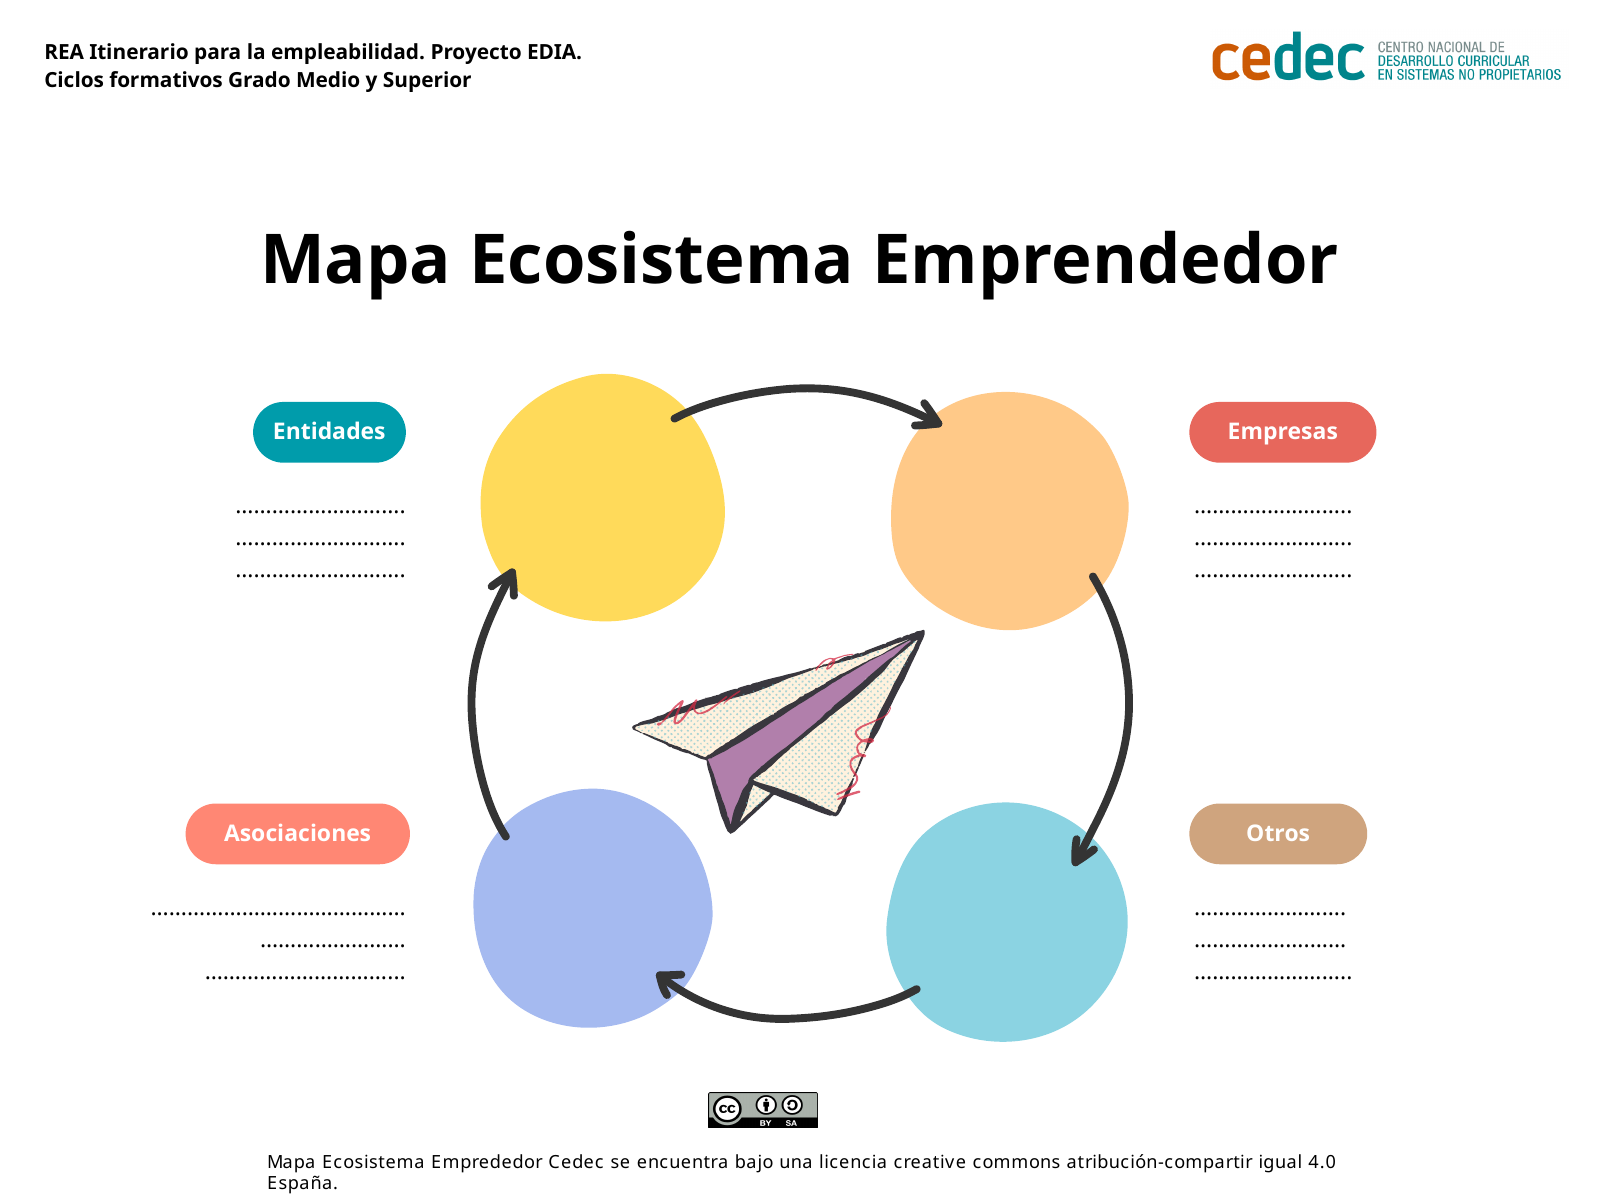

REA Itinerario para la empleabilidad. Proyecto EDIA.
Ciclos formativos Grado Medio y Superior
Mapa Ecosistema Emprendedor
Entidades
Empresas
……………………….
……………………….
……………………….
……………………..
……………………..
……………………..
Asociaciones
Otros
…………………………………………………………
…………………………...
…………………….
……………….……
……………………..